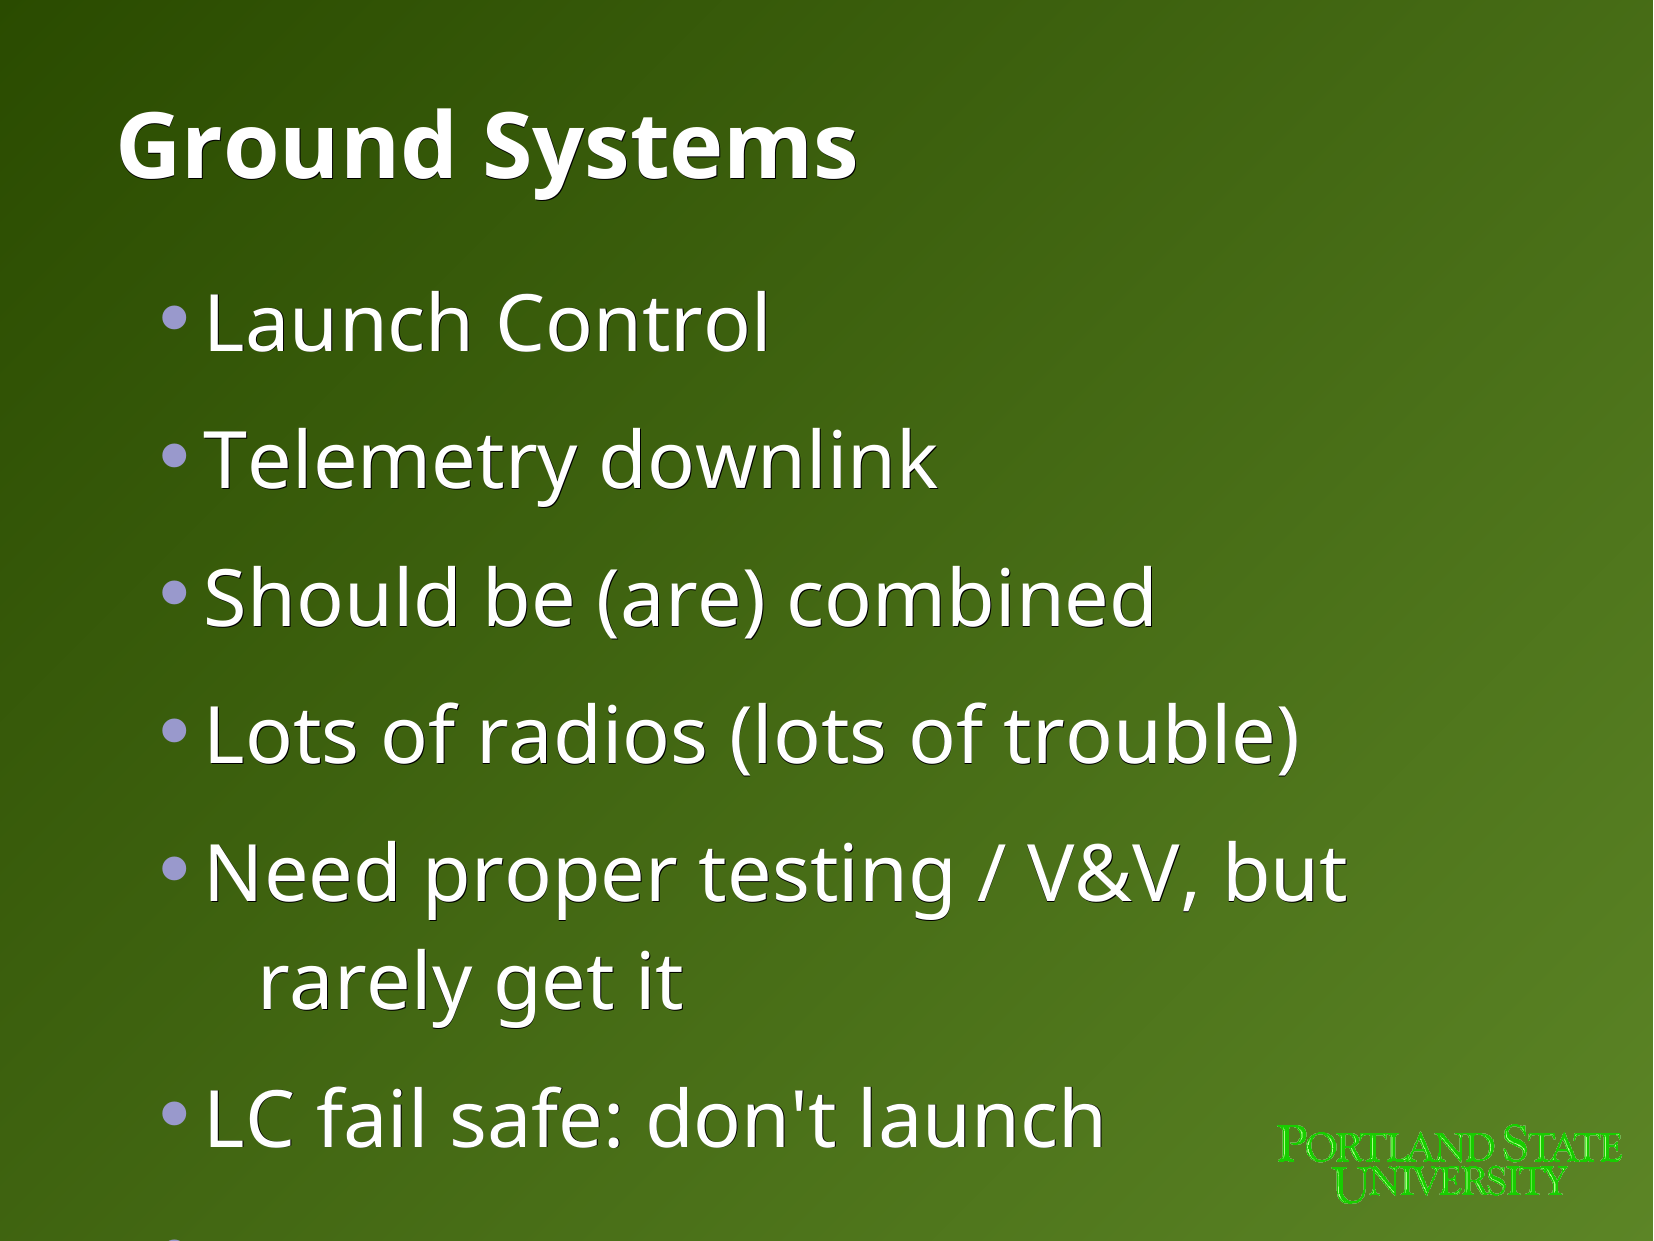

# Ground Systems
Launch Control
Telemetry downlink
Should be (are) combined
Lots of radios (lots of trouble)
Need proper testing / V&V, but
rarely get it
LC fail safe: don't launch